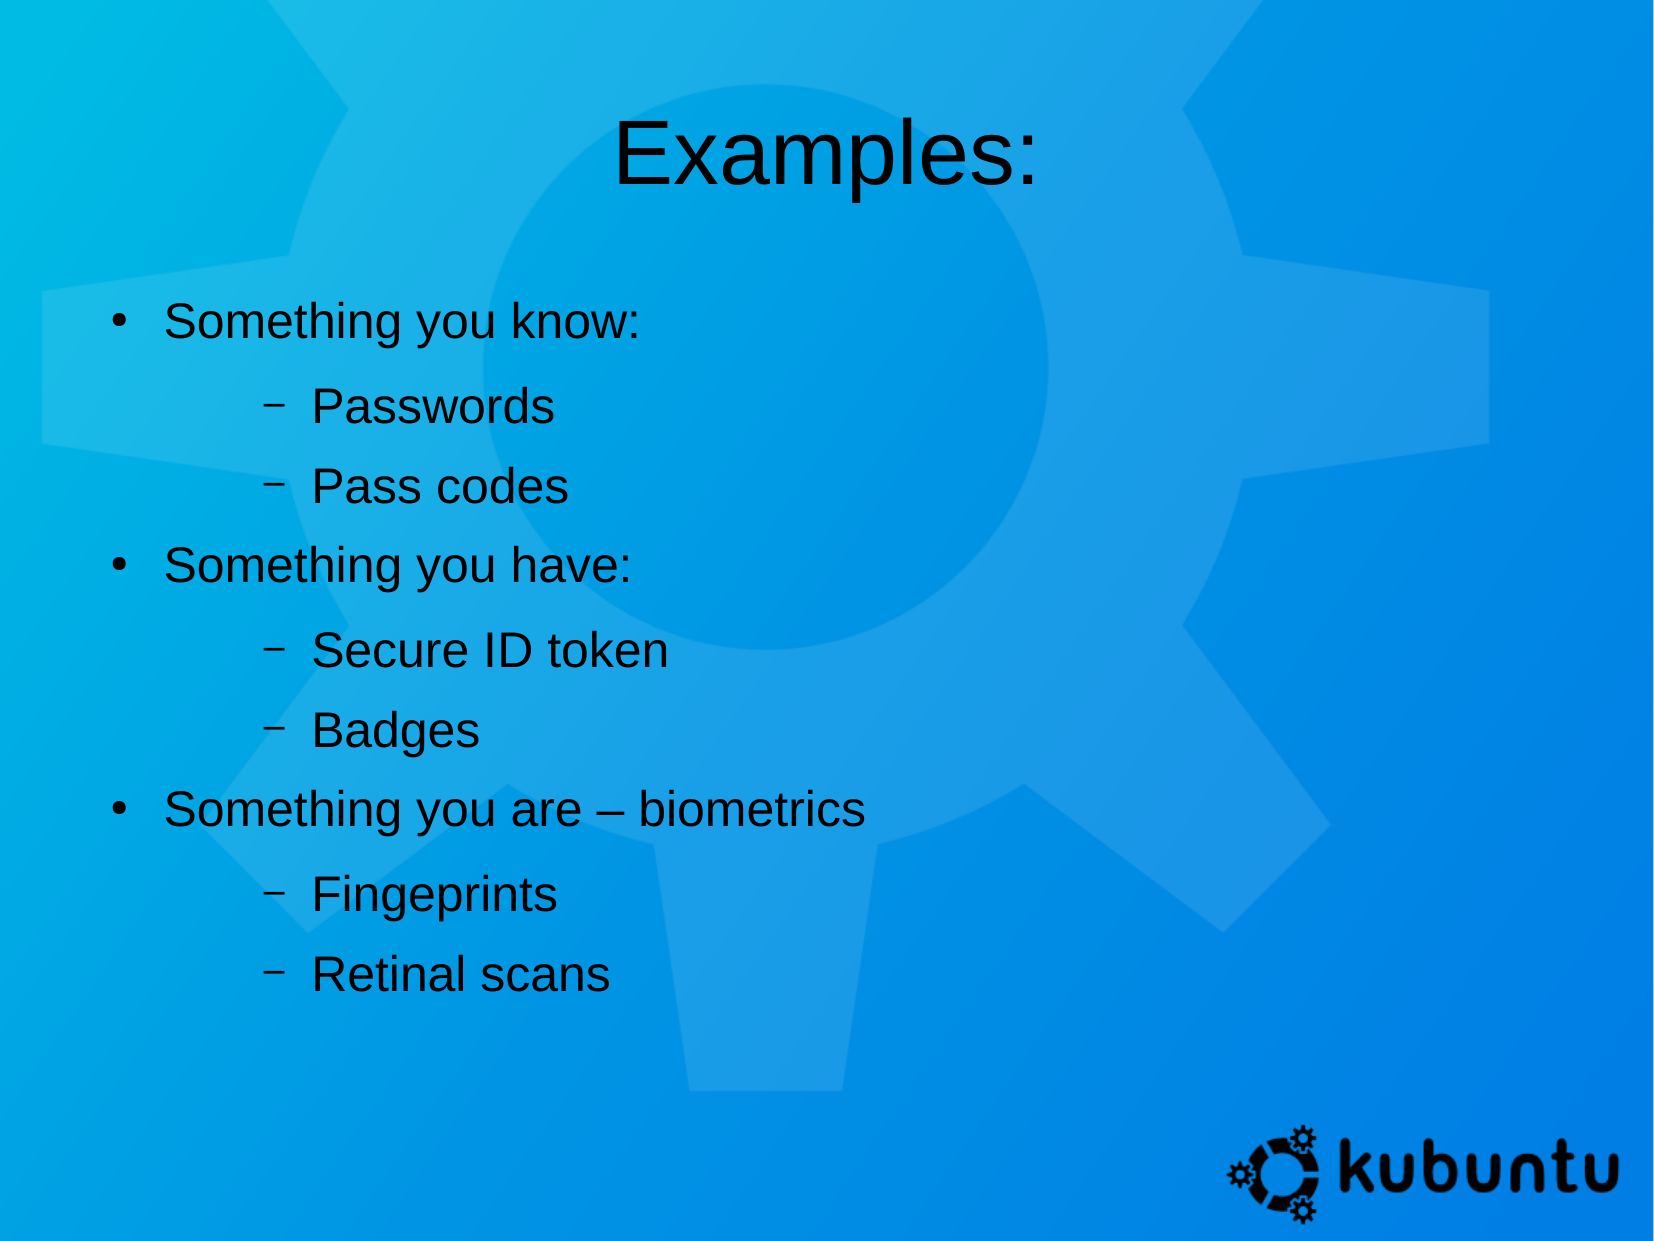

# Examples:
Something you know:
Passwords
Pass codes
Something you have:
Secure ID token
Badges
Something you are – biometrics
Fingeprints
Retinal scans